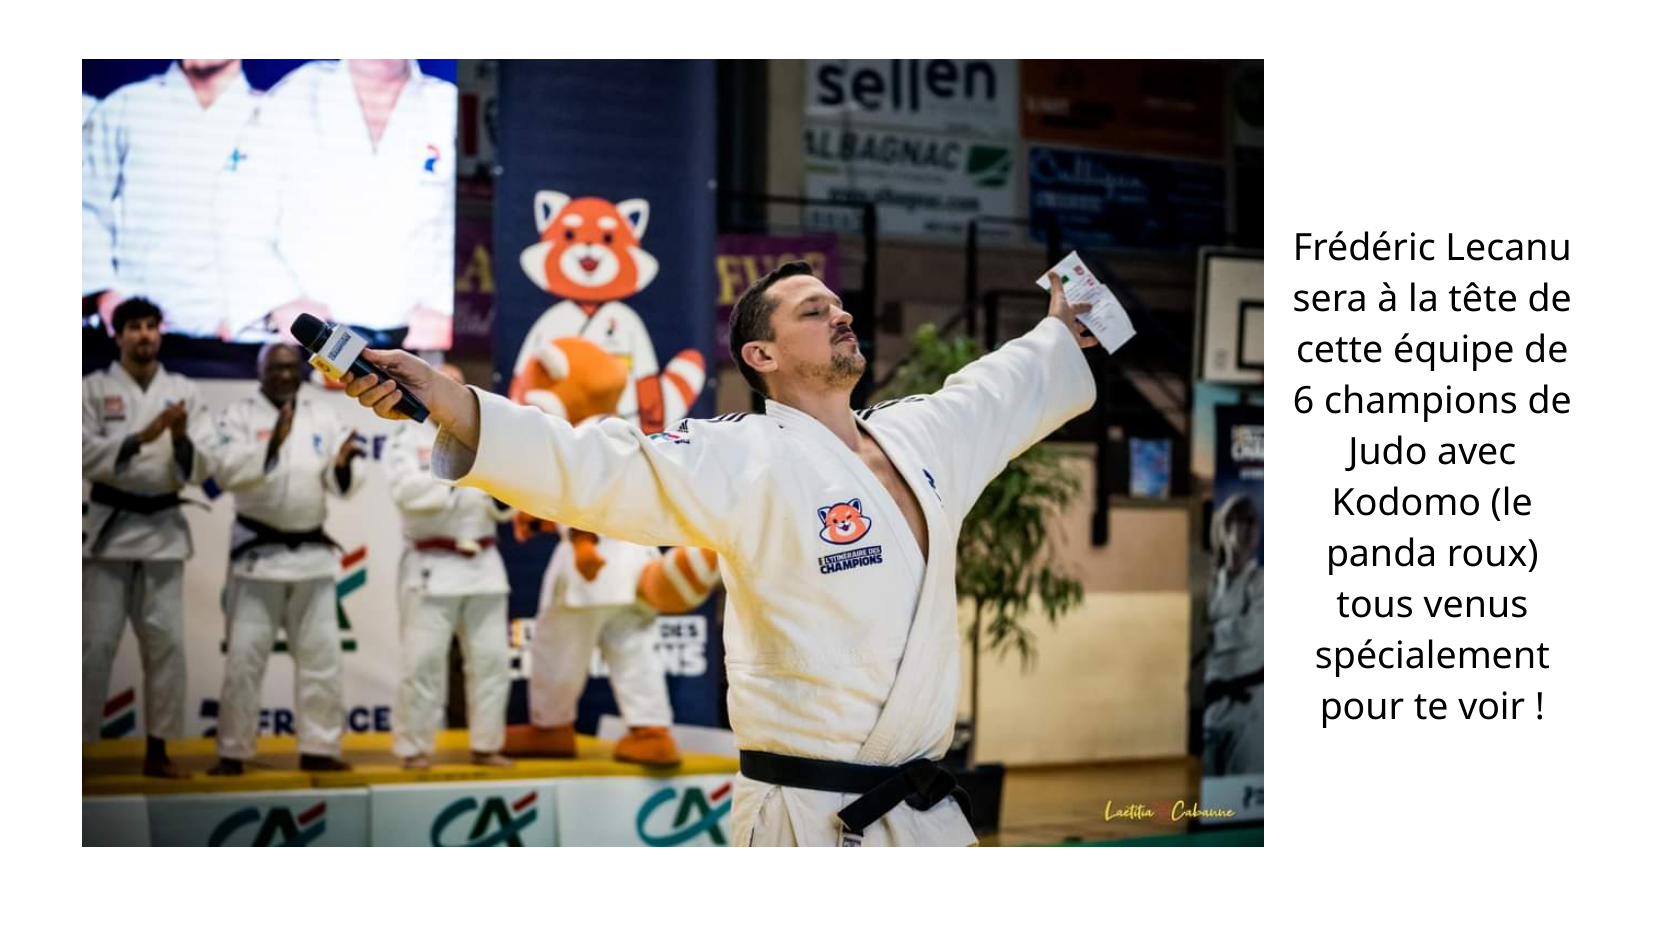

Frédéric Lecanu sera à la tête de cette équipe de 6 champions de Judo avec Kodomo (le panda roux) tous venus spécialement pour te voir !